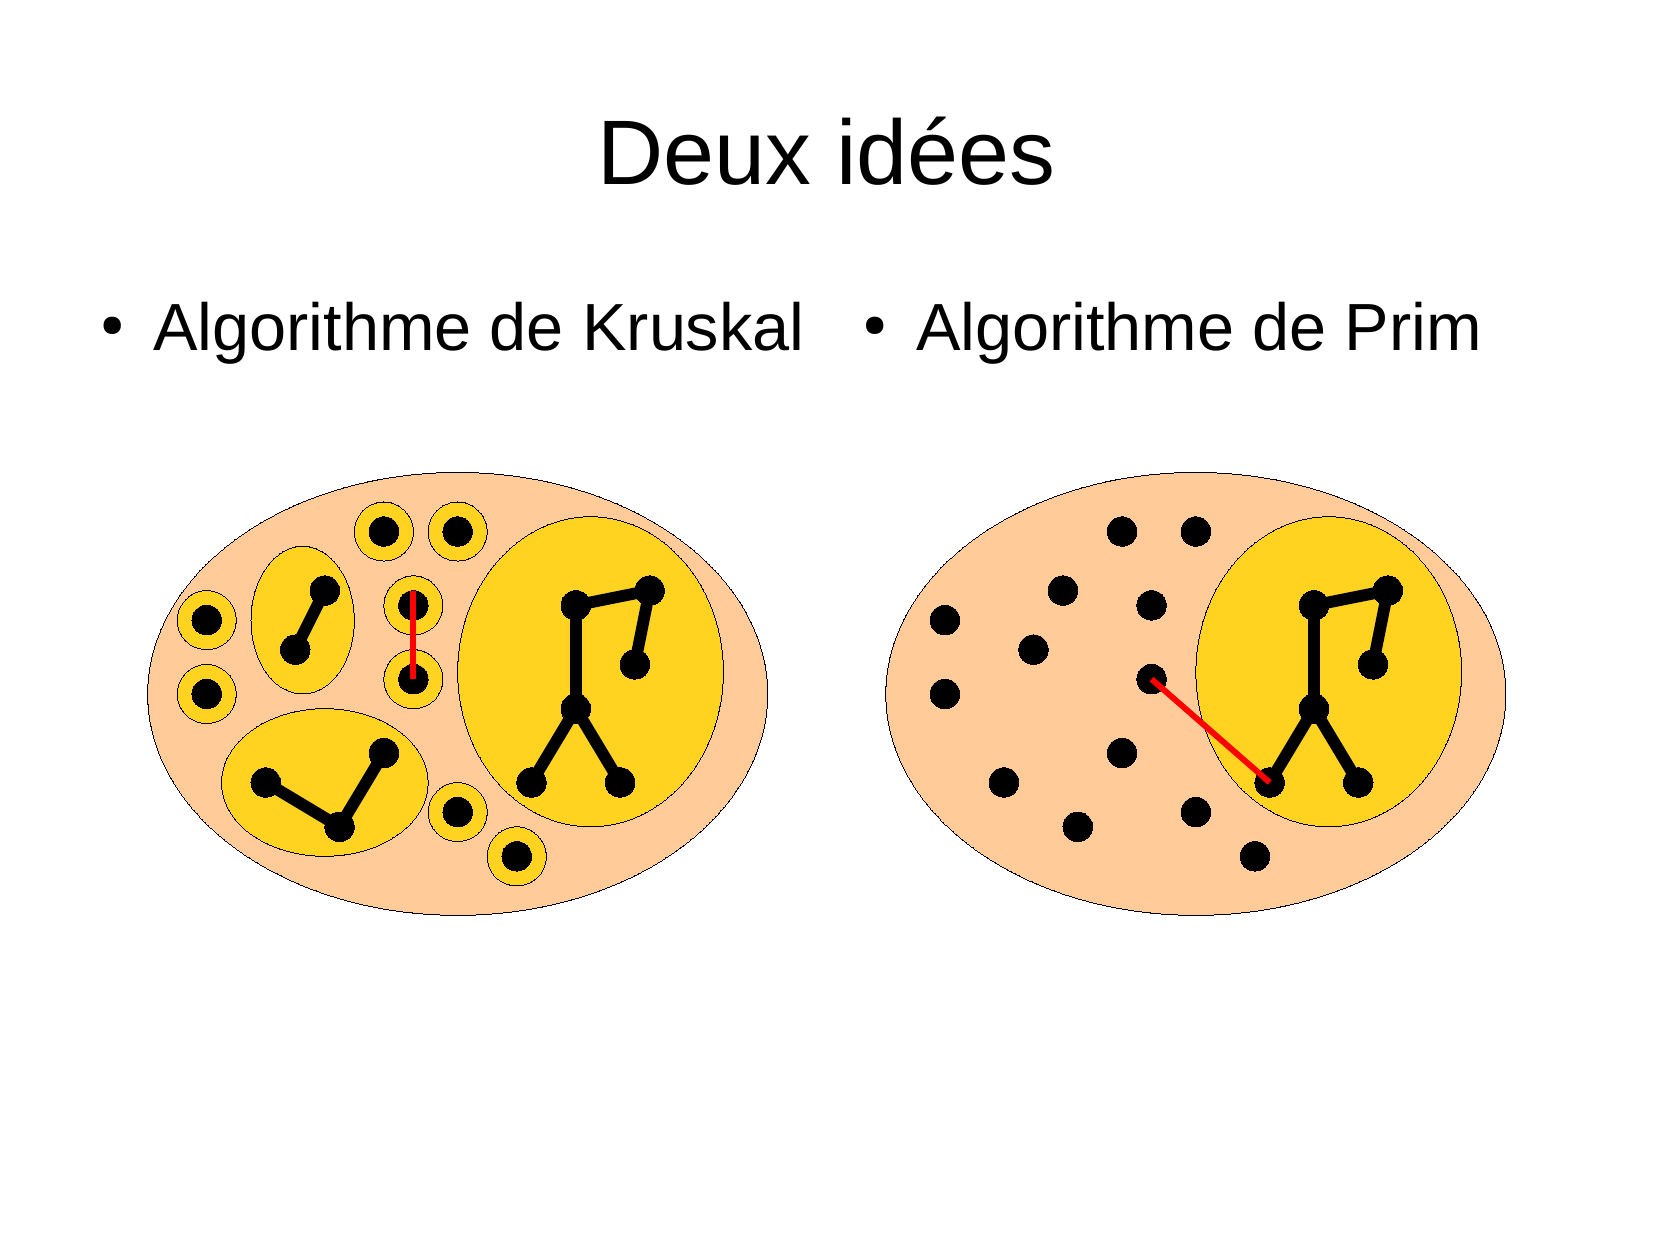

# Deux idées
Algorithme de Kruskal
Algorithme de Prim